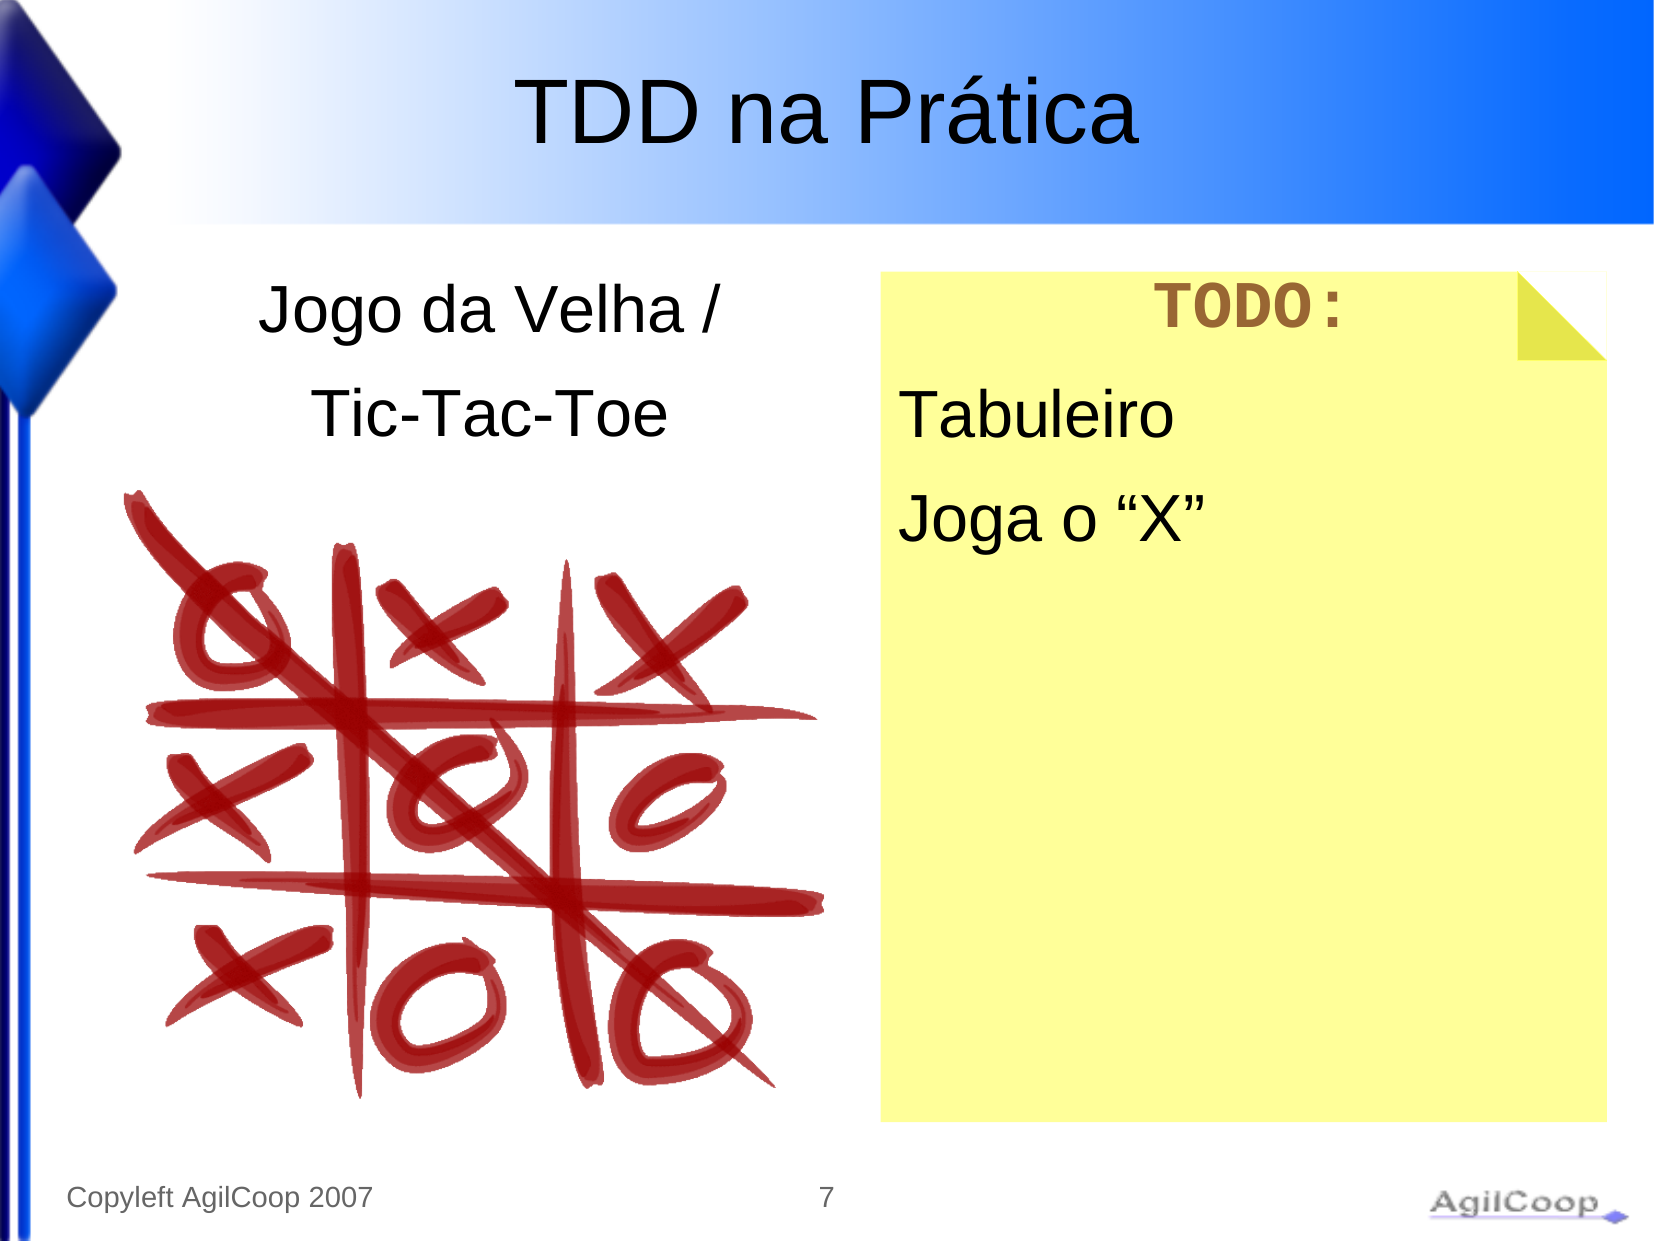

# TDD na Prática
Jogo da Velha /
Tic-Tac-Toe
TODO:
Tabuleiro
Joga o “X”
Copyleft AgilCoop 2007
7